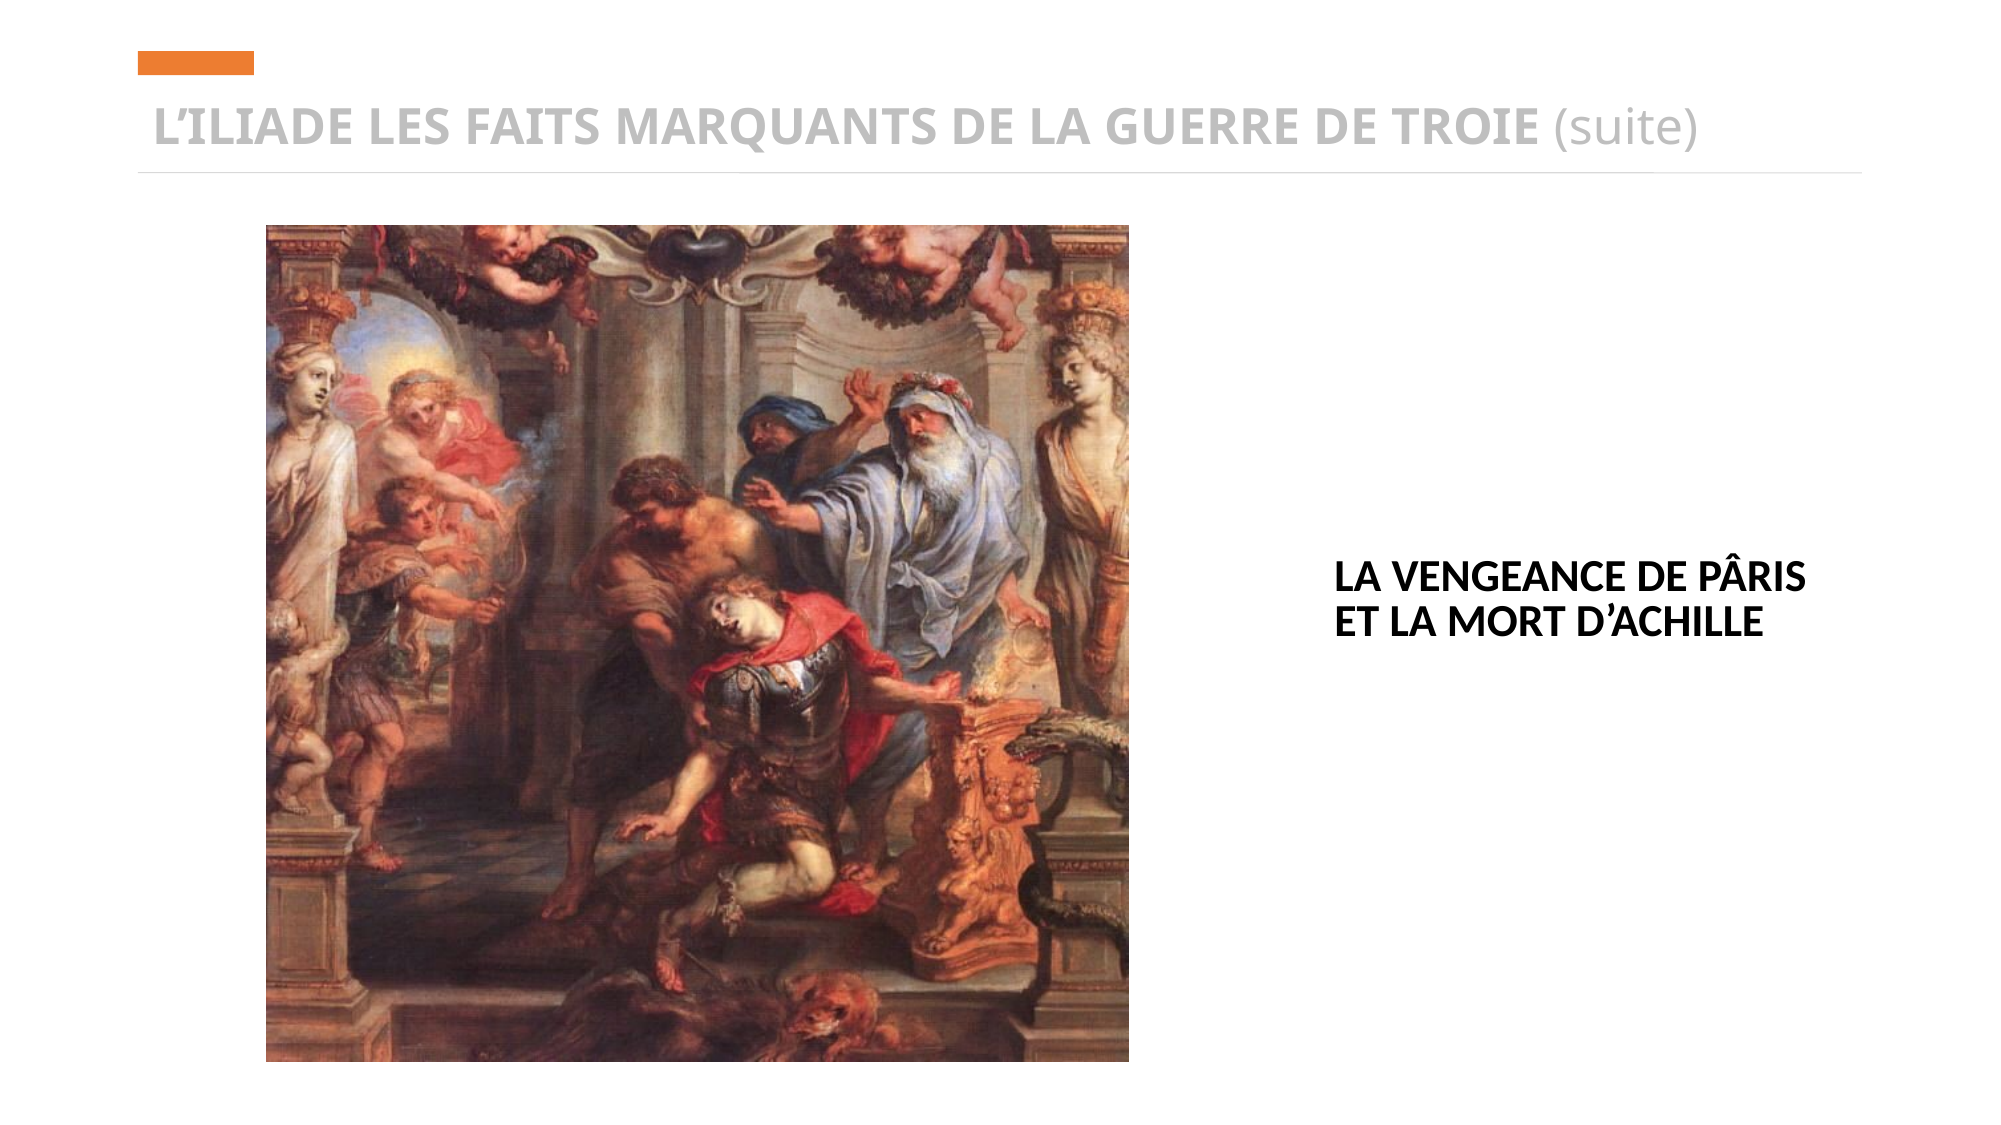

L’ILIADE LES FAITS MARQUANTS DE LA GUERRE DE TROIE (suite)
LA VENGEANCE DE PÂRIS
ET LA MORT D’ACHILLE